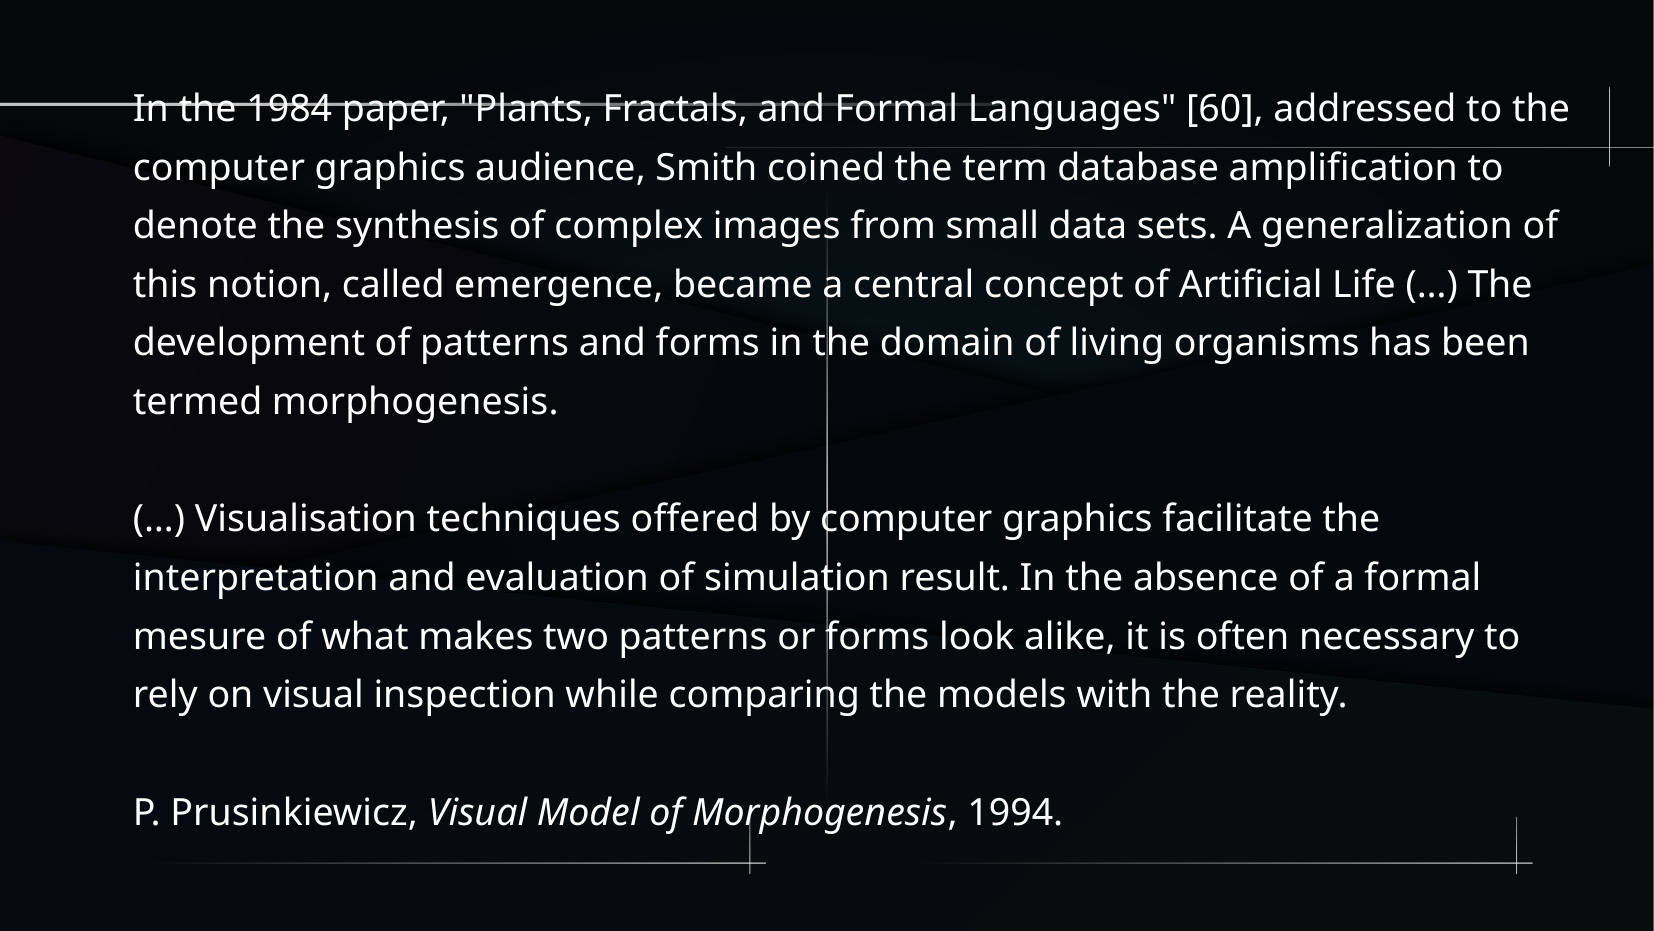

# In the 1984 paper, "Plants, Fractals, and Formal Languages" [60], addressed to the computer graphics audience, Smith coined the term database amplification to denote the synthesis of complex images from small data sets. A generalization of this notion, called emergence, became a central concept of Artificial Life (…) The development of patterns and forms in the domain of living organisms has been termed morphogenesis. (…) Visualisation techniques offered by computer graphics facilitate the interpretation and evaluation of simulation result. In the absence of a formal mesure of what makes two patterns or forms look alike, it is often necessary to rely on visual inspection while comparing the models with the reality. P. Prusinkiewicz, Visual Model of Morphogenesis, 1994.